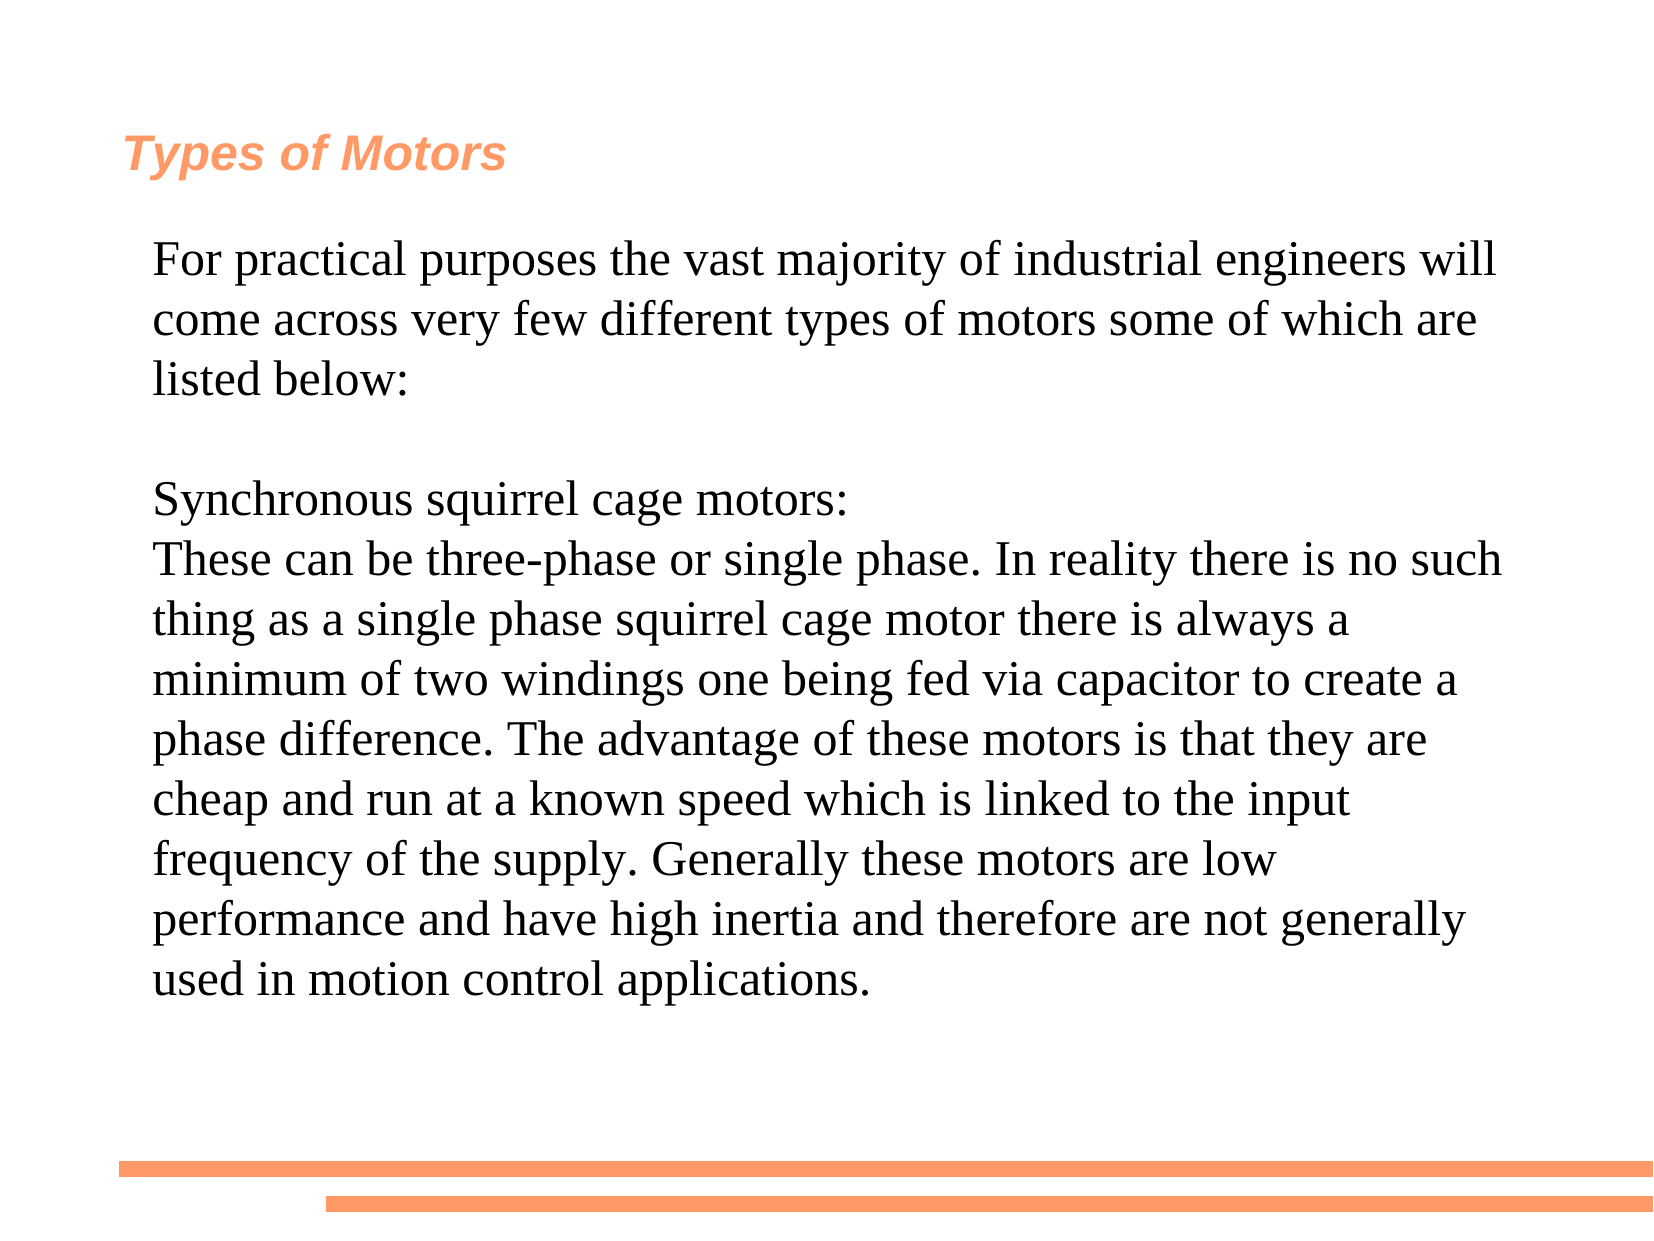

# Types of Motors
For practical purposes the vast majority of industrial engineers will come across very few different types of motors some of which are listed below:
Synchronous squirrel cage motors:
These can be three-phase or single phase. In reality there is no such thing as a single phase squirrel cage motor there is always a minimum of two windings one being fed via capacitor to create a phase difference. The advantage of these motors is that they are cheap and run at a known speed which is linked to the input frequency of the supply. Generally these motors are low performance and have high inertia and therefore are not generally used in motion control applications.